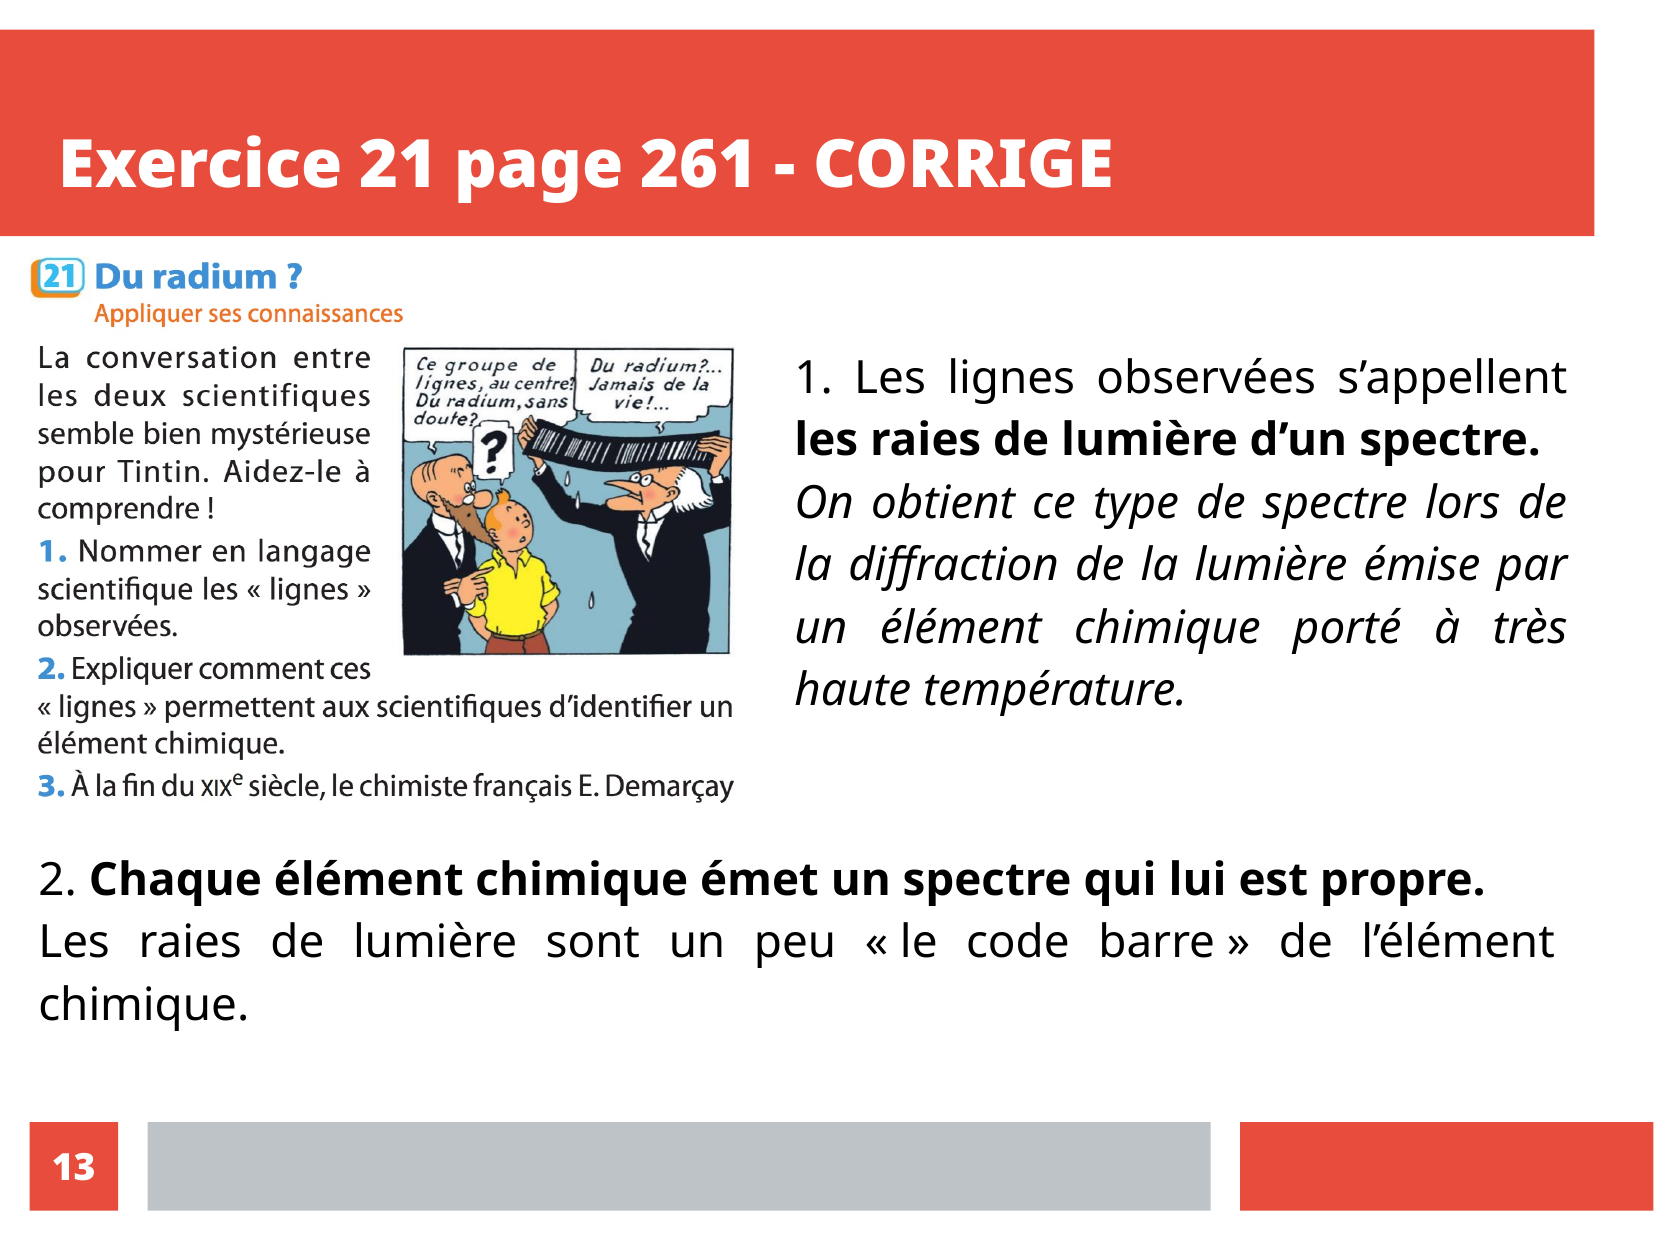

# Exercice 21 page 261 - CORRIGE
1. Les lignes observées s’appellent les raies de lumière d’un spectre.
On obtient ce type de spectre lors de la diffraction de la lumière émise par un élément chimique porté à très haute température.
2. Chaque élément chimique émet un spectre qui lui est propre.
Les raies de lumière sont un peu « le code barre » de l’élément chimique.
13